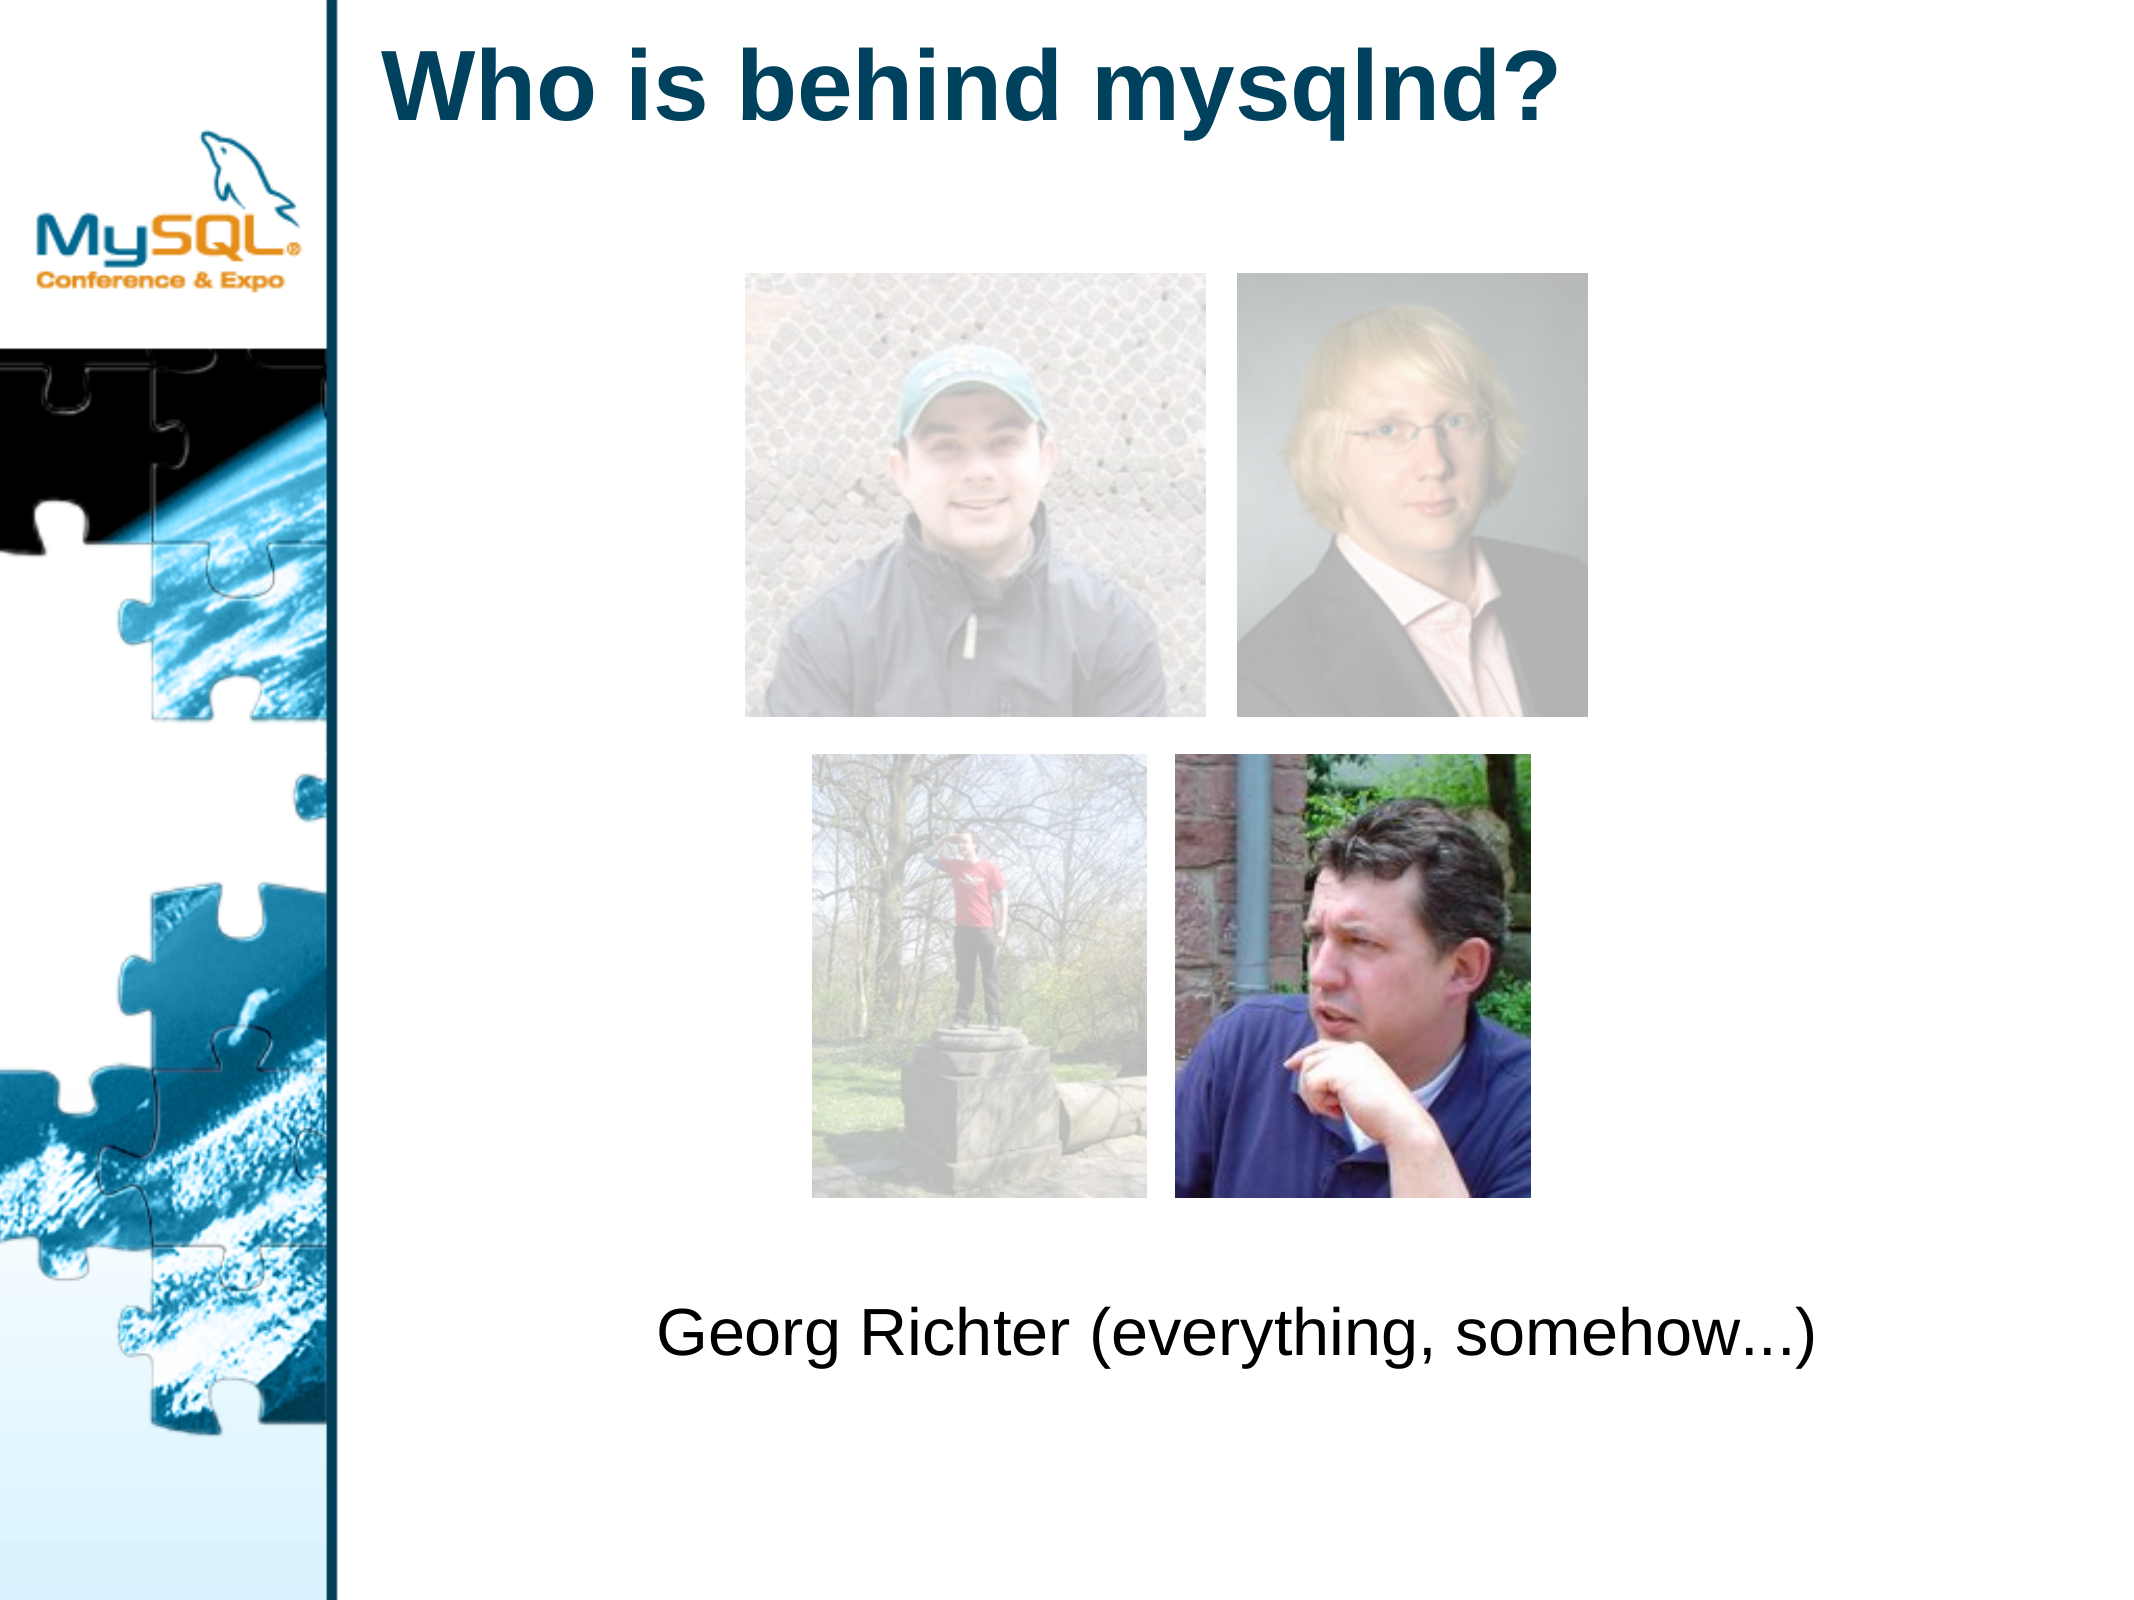

# Who is behind mysqlnd?
Andrey Hristov (Development)
Andrey Hristov (Development)
Ulf Wendel (QA, Maintenance)
Johannes Schlueter (Development, Maintenance)
Georg Richter (everything, somehow...)